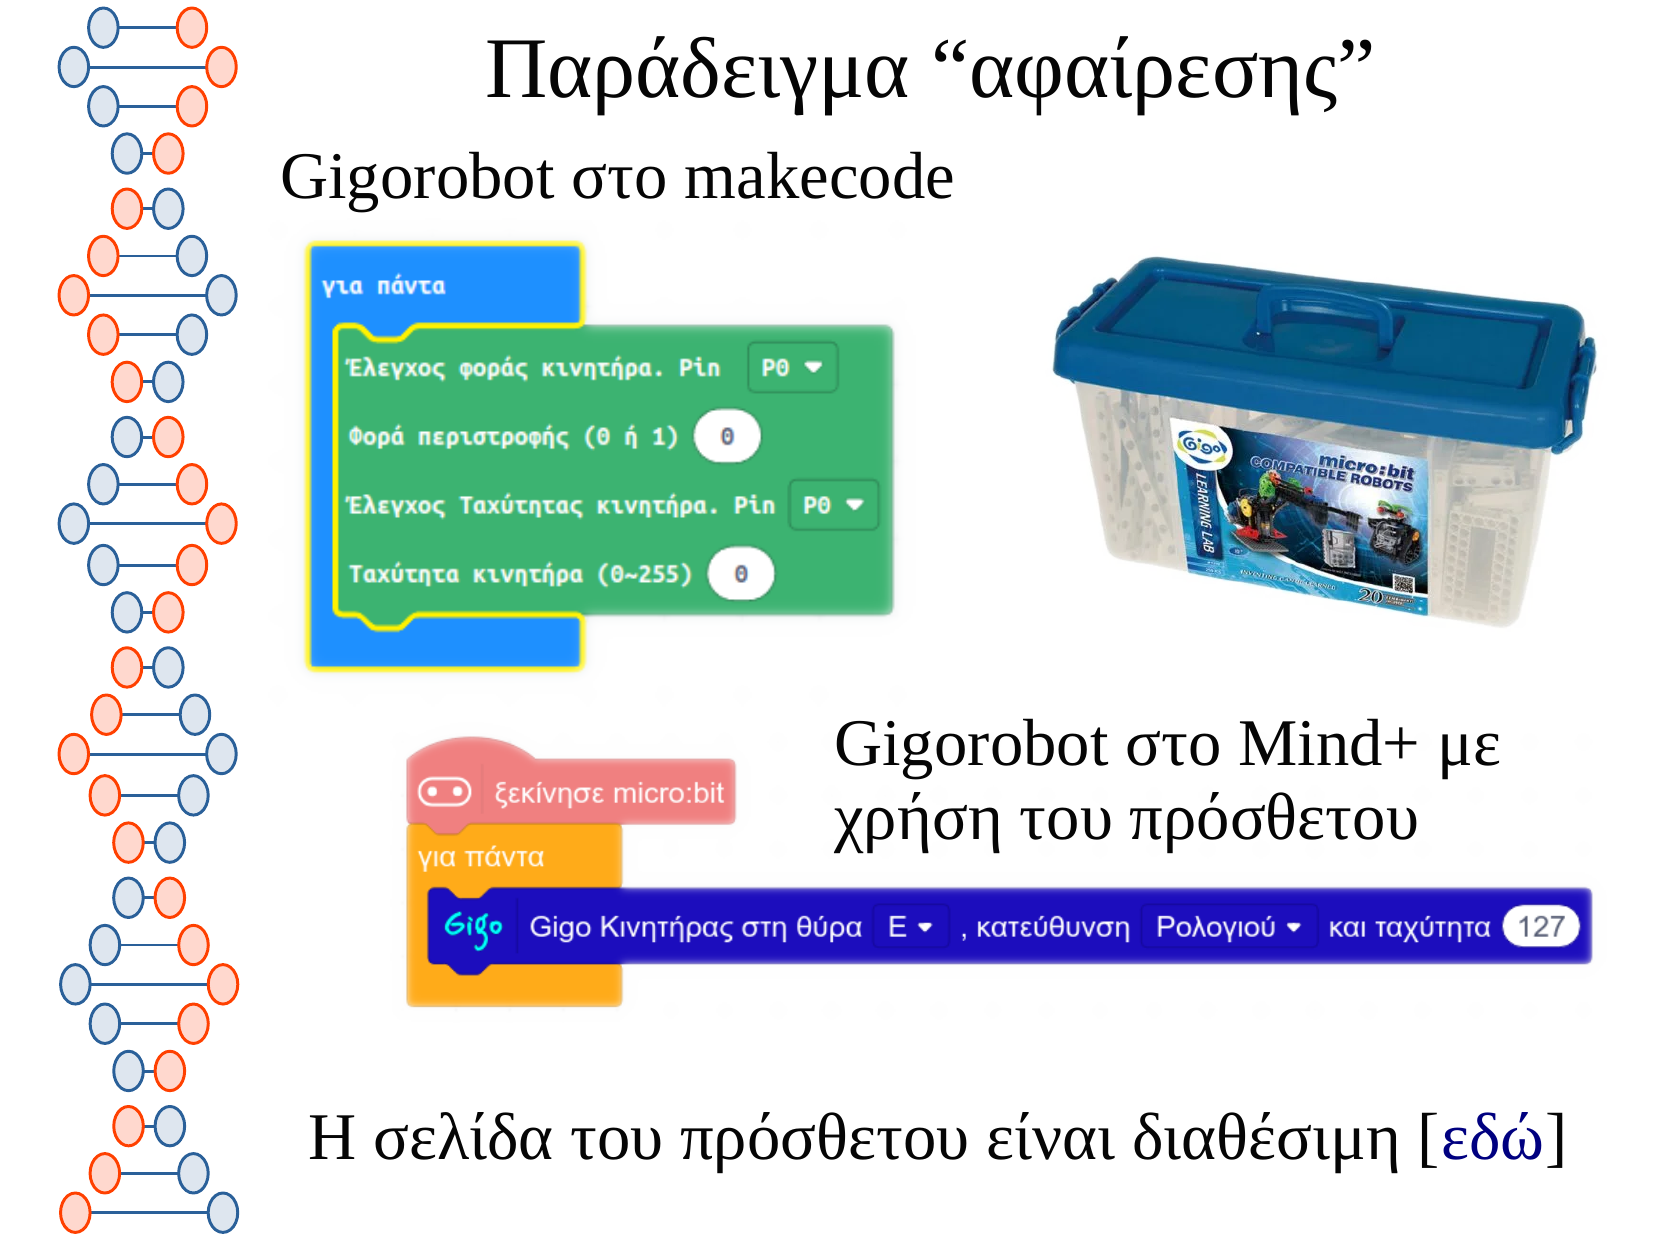

# Παράδειγμα “αφαίρεσης”
Gigorobot στο makecode
Gigorobot στο Mind+ με χρήση του πρόσθετου
Η σελίδα του πρόσθετου είναι διαθέσιμη [εδώ]